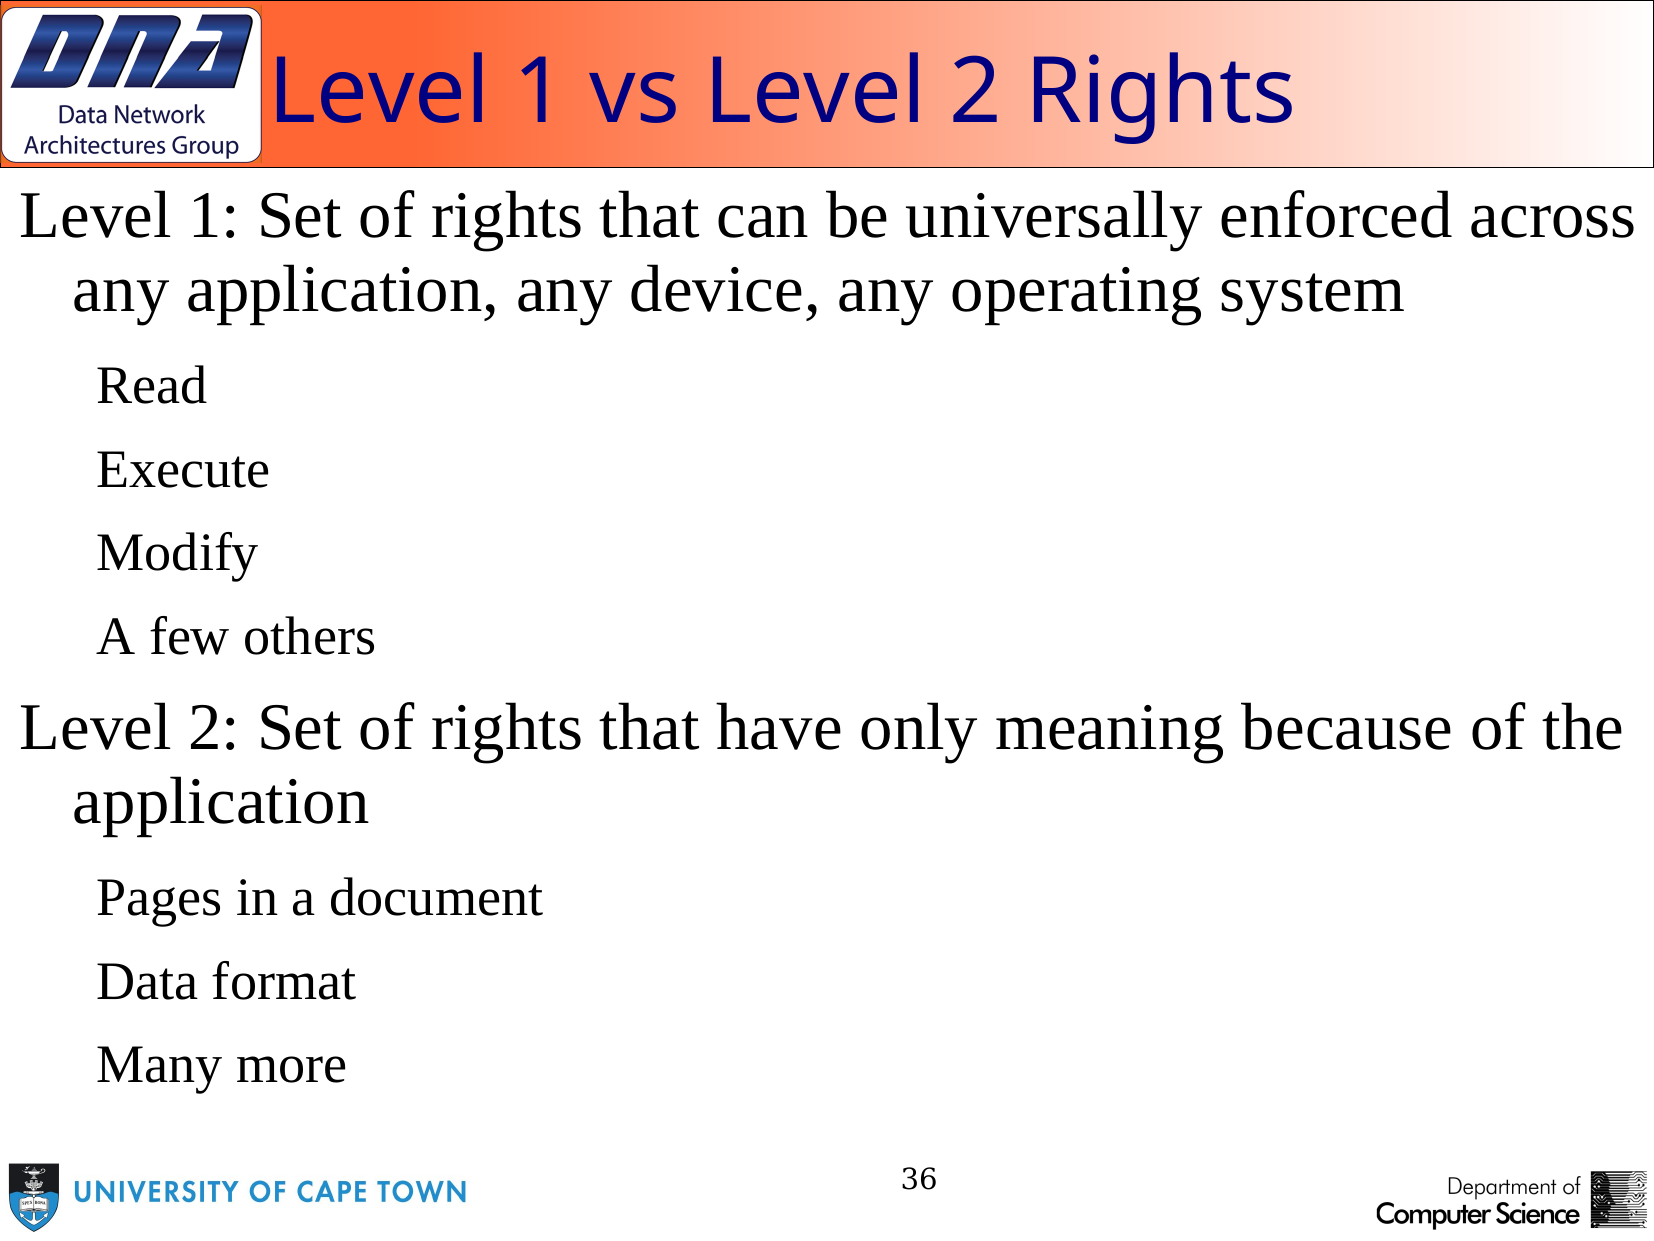

# Level 1 vs Level 2 Rights
Level 1: Set of rights that can be universally enforced across any application, any device, any operating system
Read
Execute
Modify
A few others
Level 2: Set of rights that have only meaning because of the application
Pages in a document
Data format
Many more
36